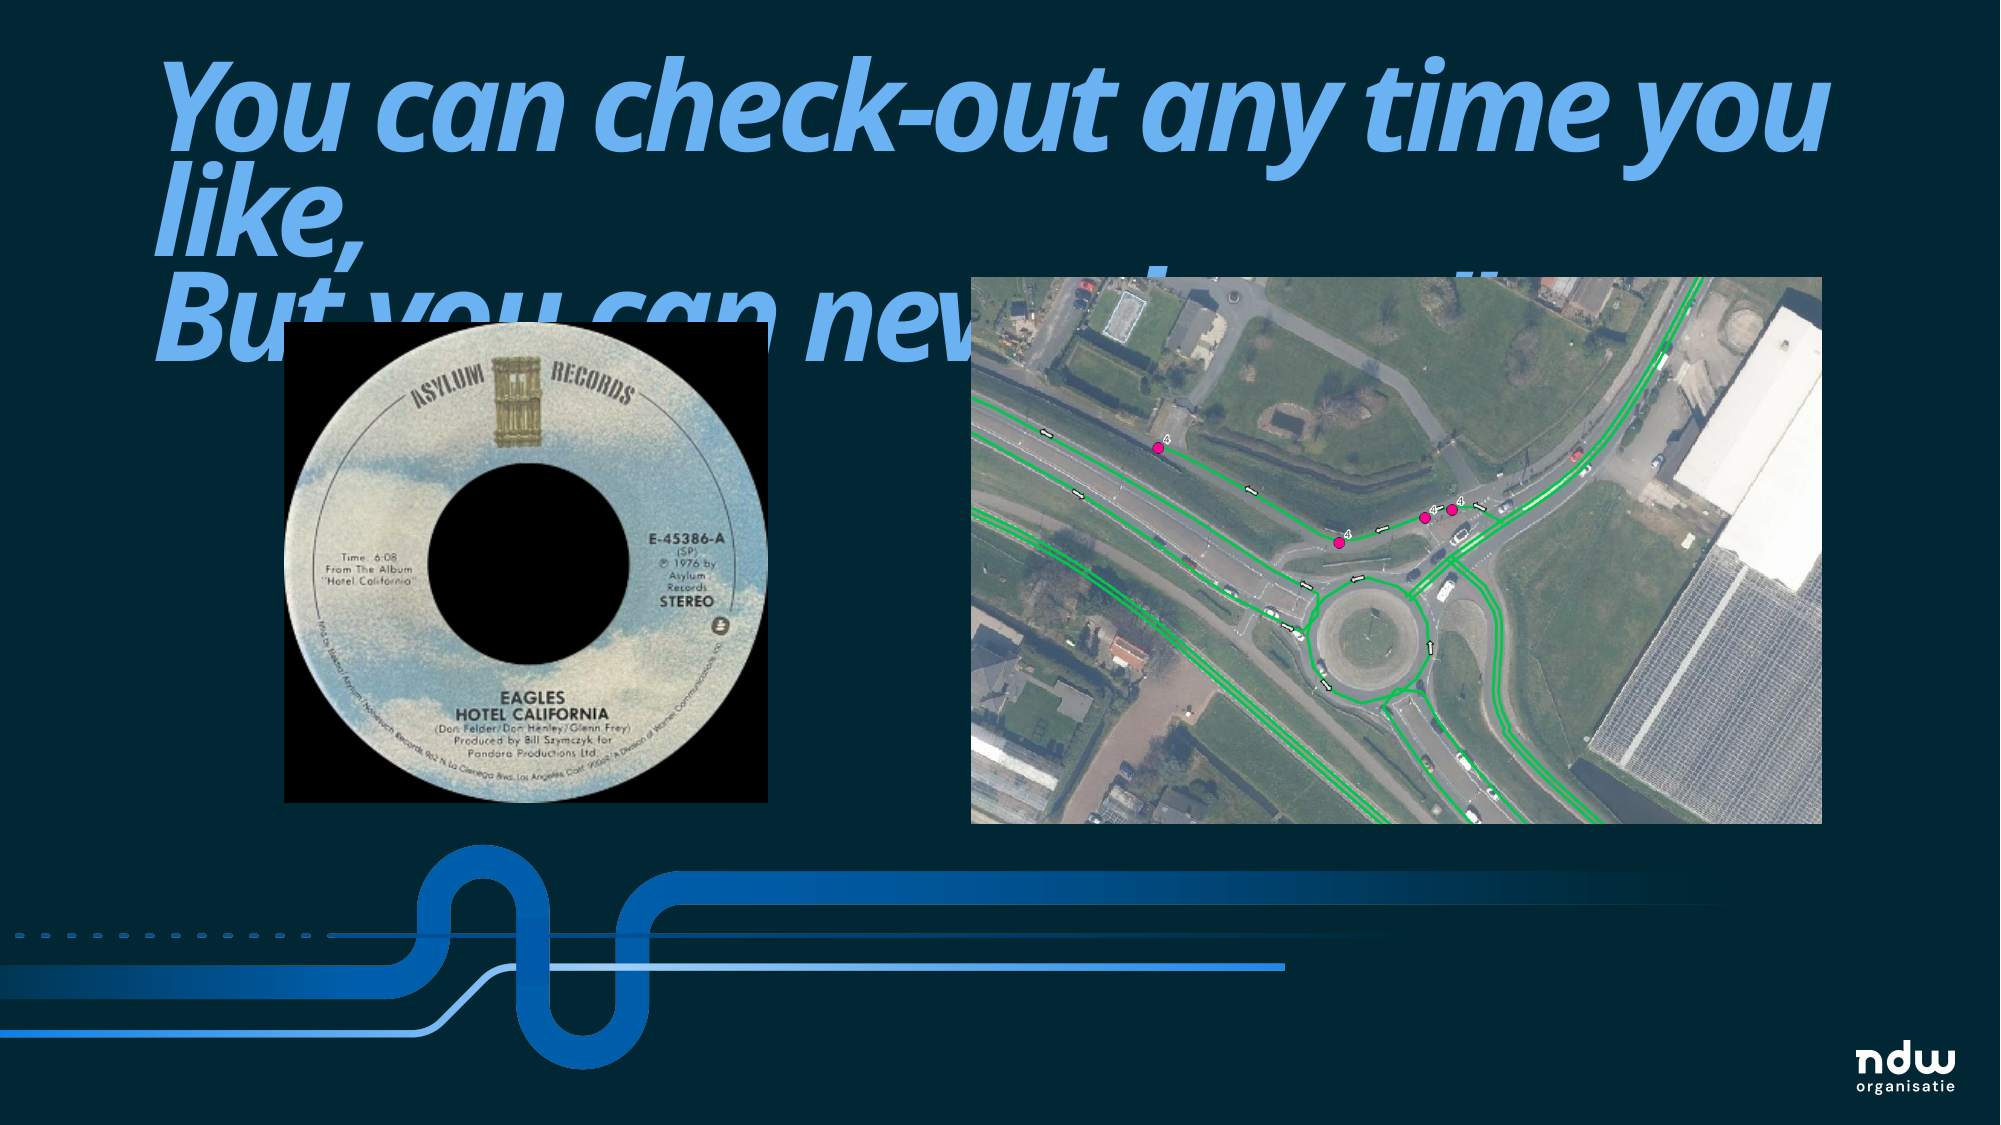

# You can check-out any time you like, But you can never leave."